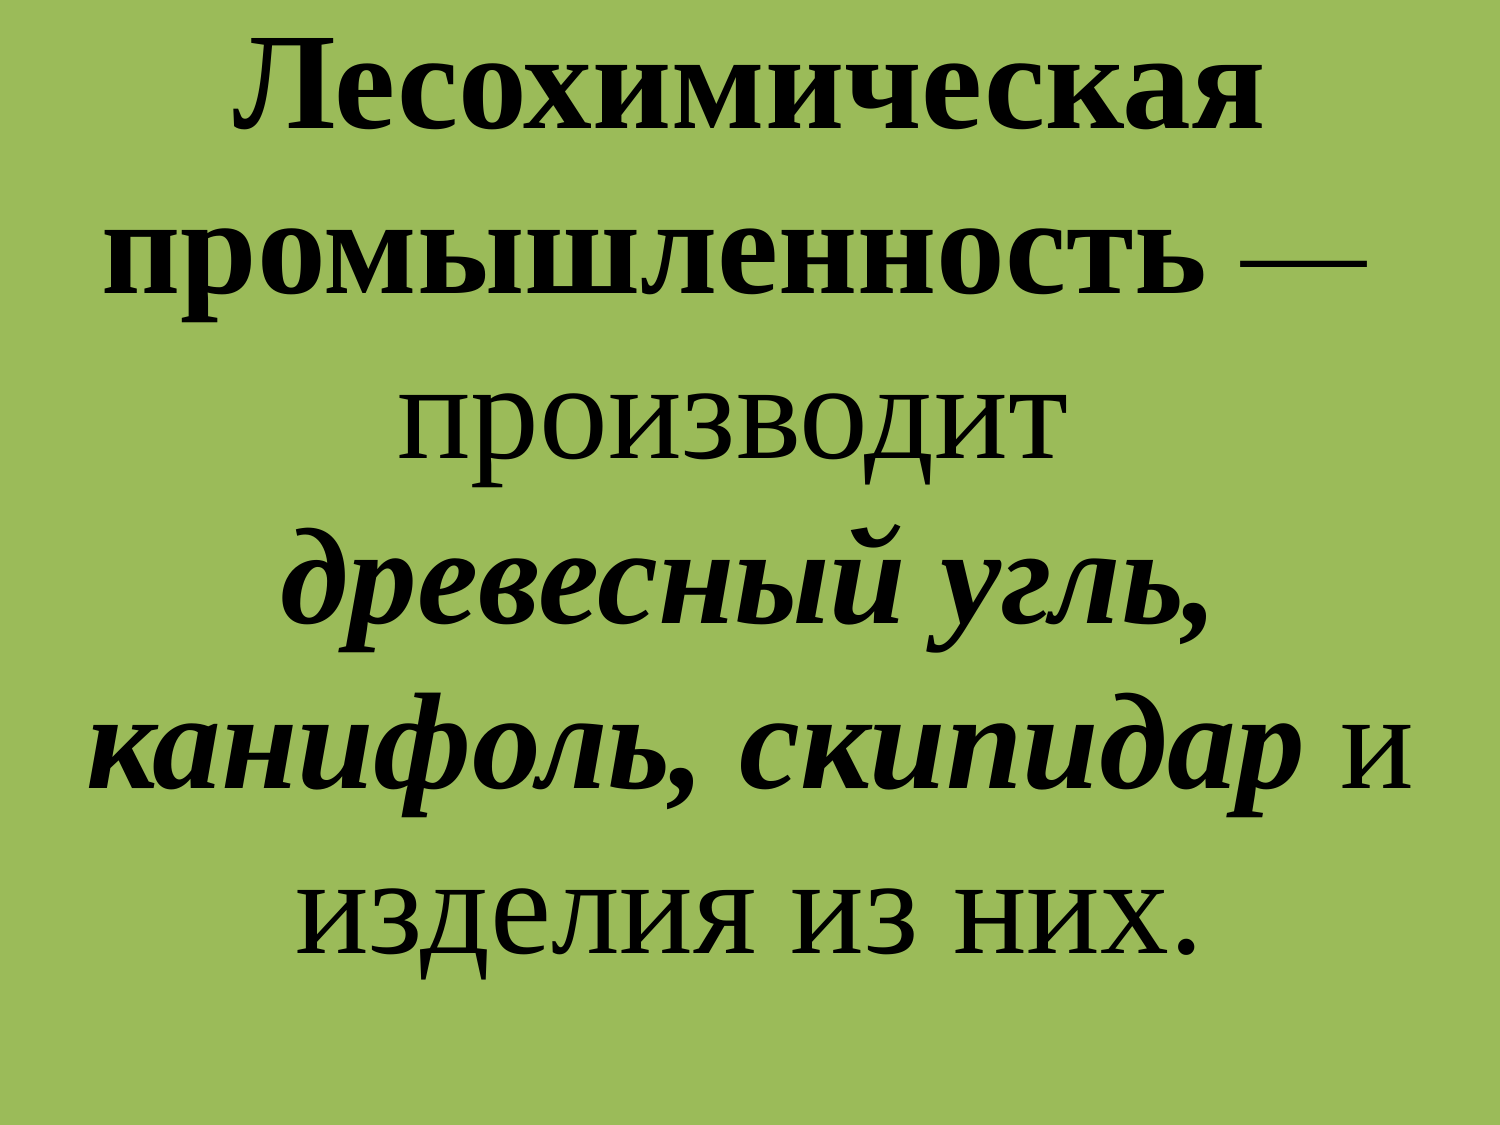

Лесохимическая промышленность —
производит
древесный угль, канифоль, скипидар и изделия из них.